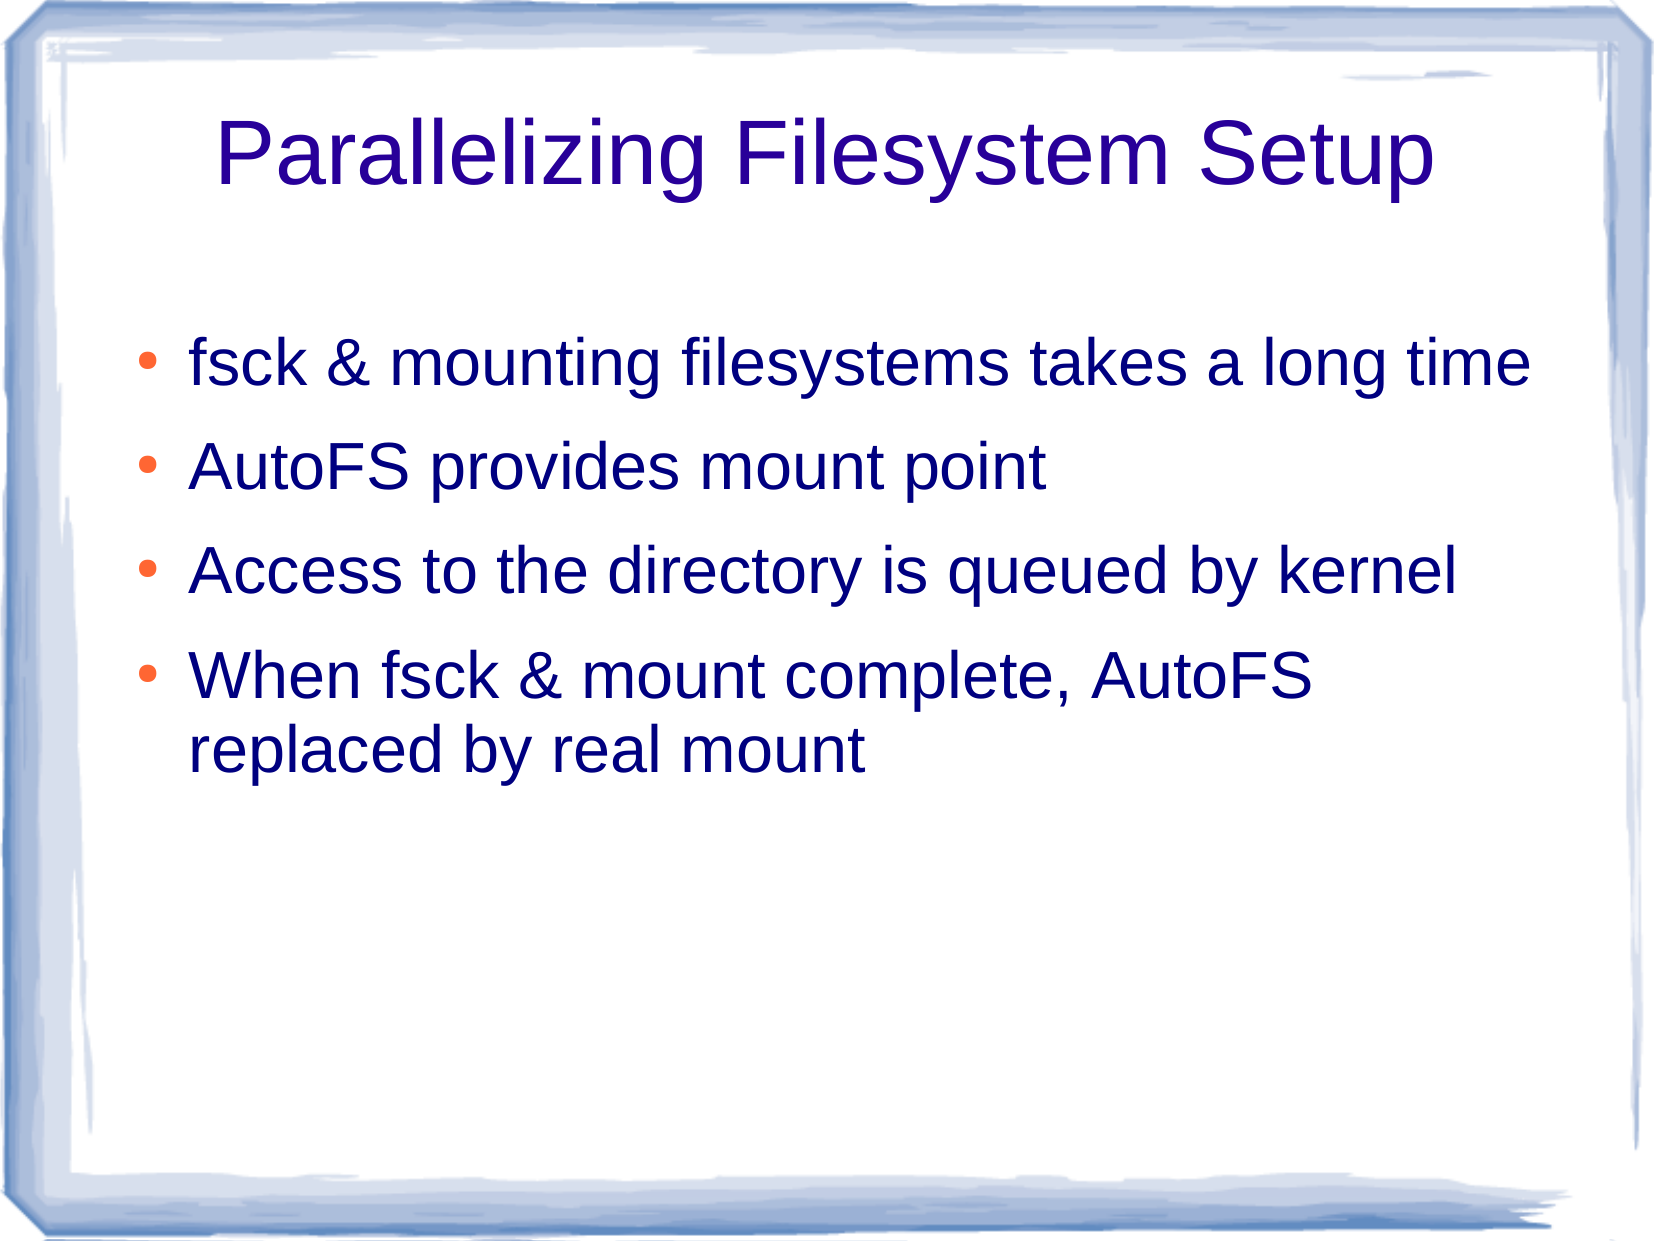

# Parallelizing Filesystem Setup
fsck & mounting filesystems takes a long time
AutoFS provides mount point
Access to the directory is queued by kernel
When fsck & mount complete, AutoFS replaced by real mount